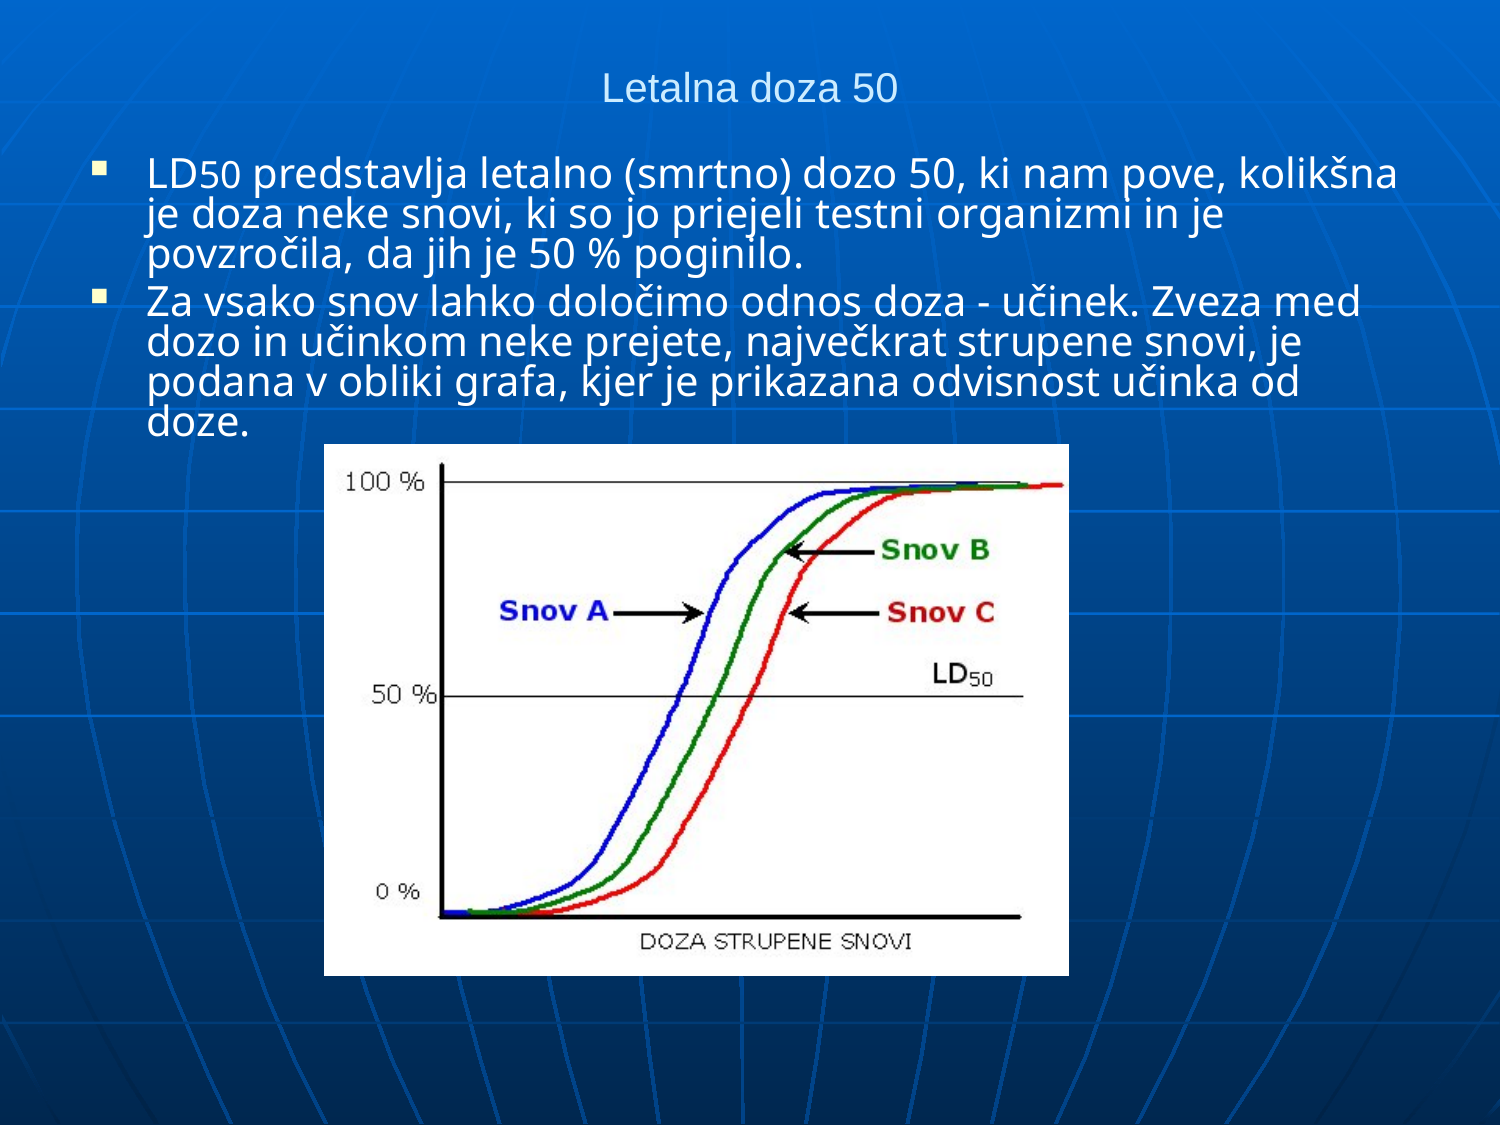

# Letalna doza 50
LD50 predstavlja letalno (smrtno) dozo 50, ki nam pove, kolikšna je doza neke snovi, ki so jo priejeli testni organizmi in je povzročila, da jih je 50 % poginilo.
Za vsako snov lahko določimo odnos doza - učinek. Zveza med dozo in učinkom neke prejete, največkrat strupene snovi, je podana v obliki grafa, kjer je prikazana odvisnost učinka od doze.